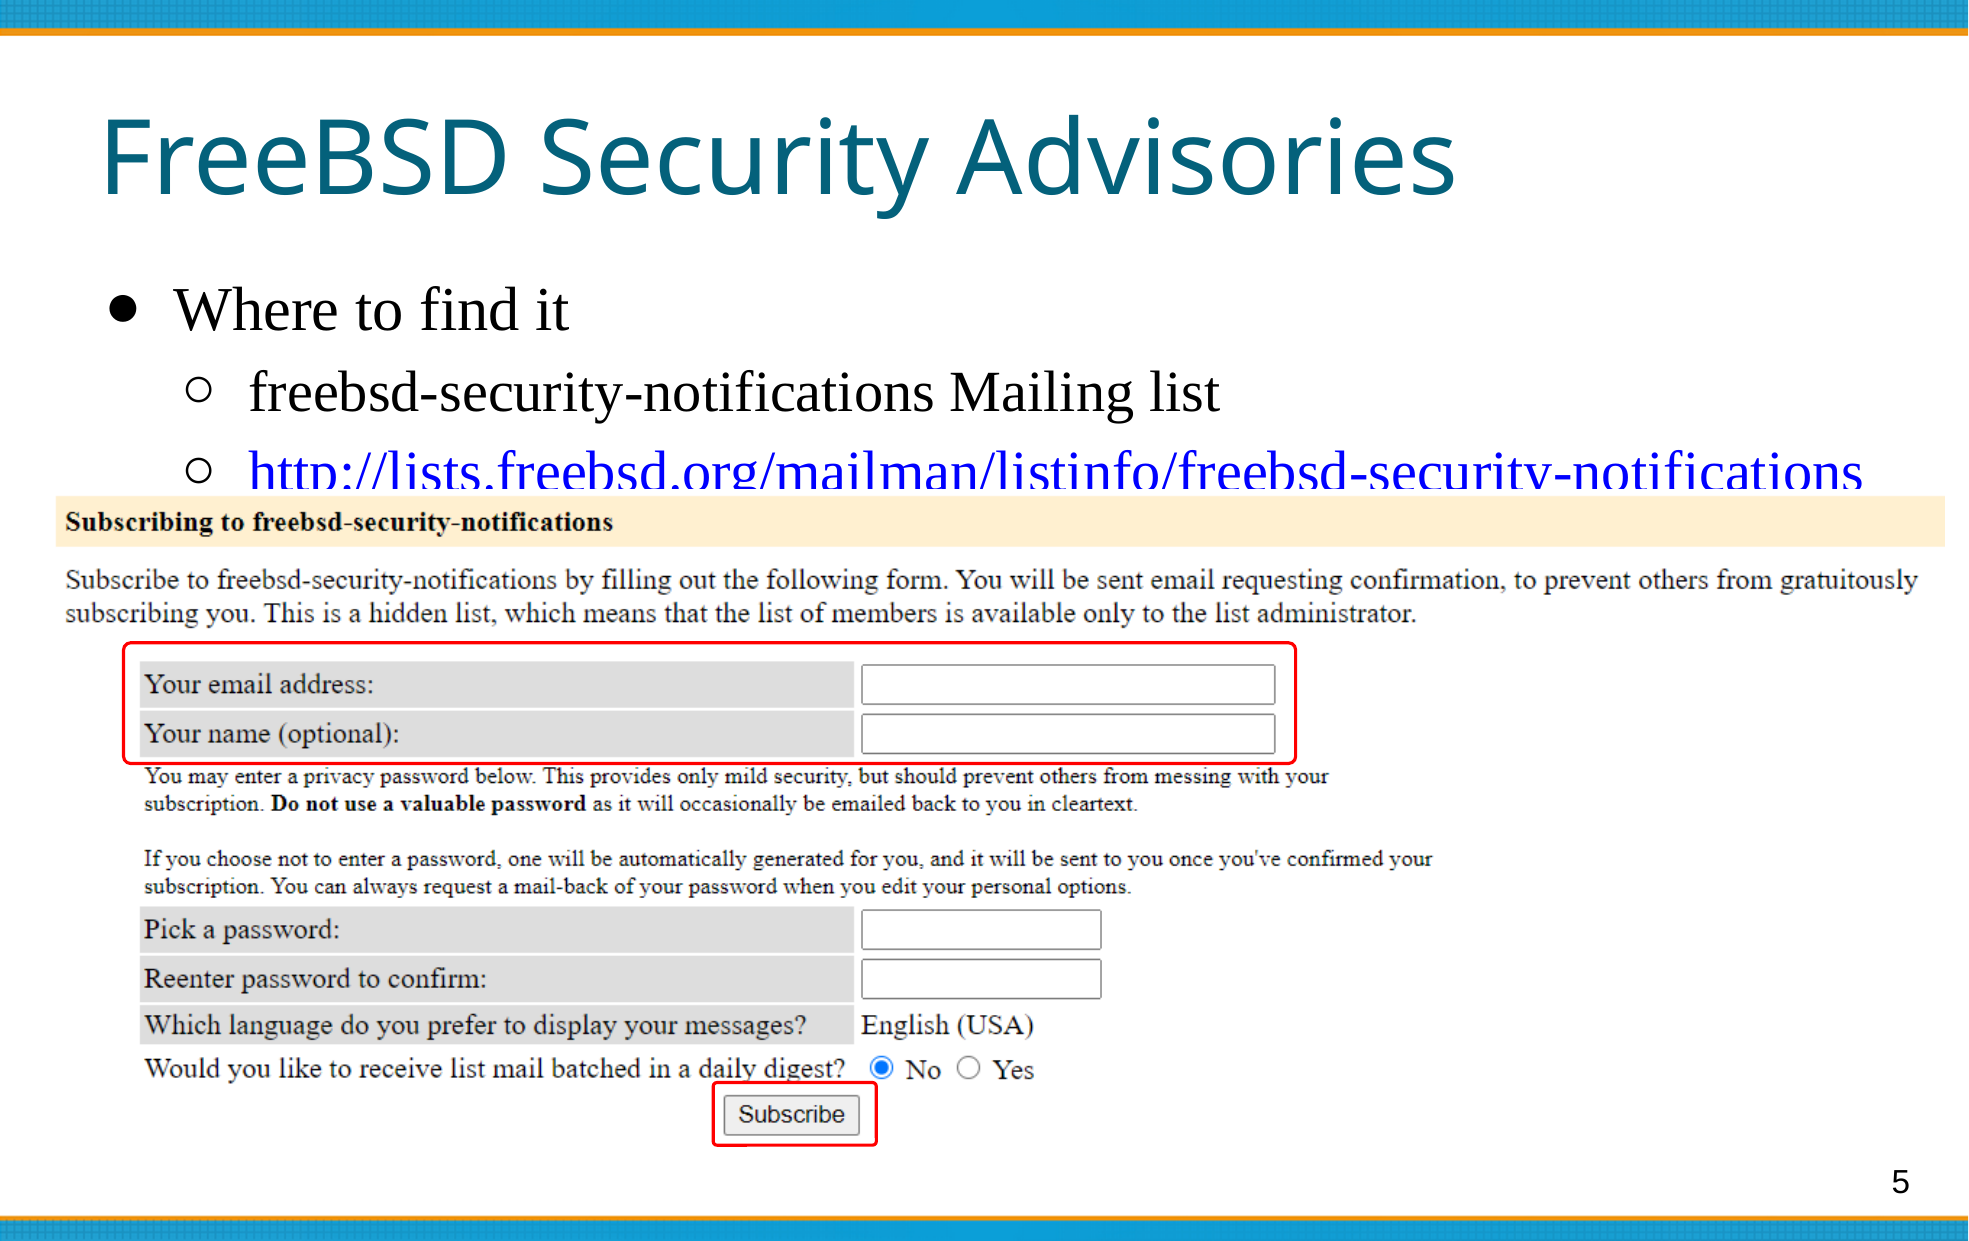

# FreeBSD Security Advisories
Where to find it
freebsd-security-notifications Mailing list
http://lists.freebsd.org/mailman/listinfo/freebsd-security-notifications